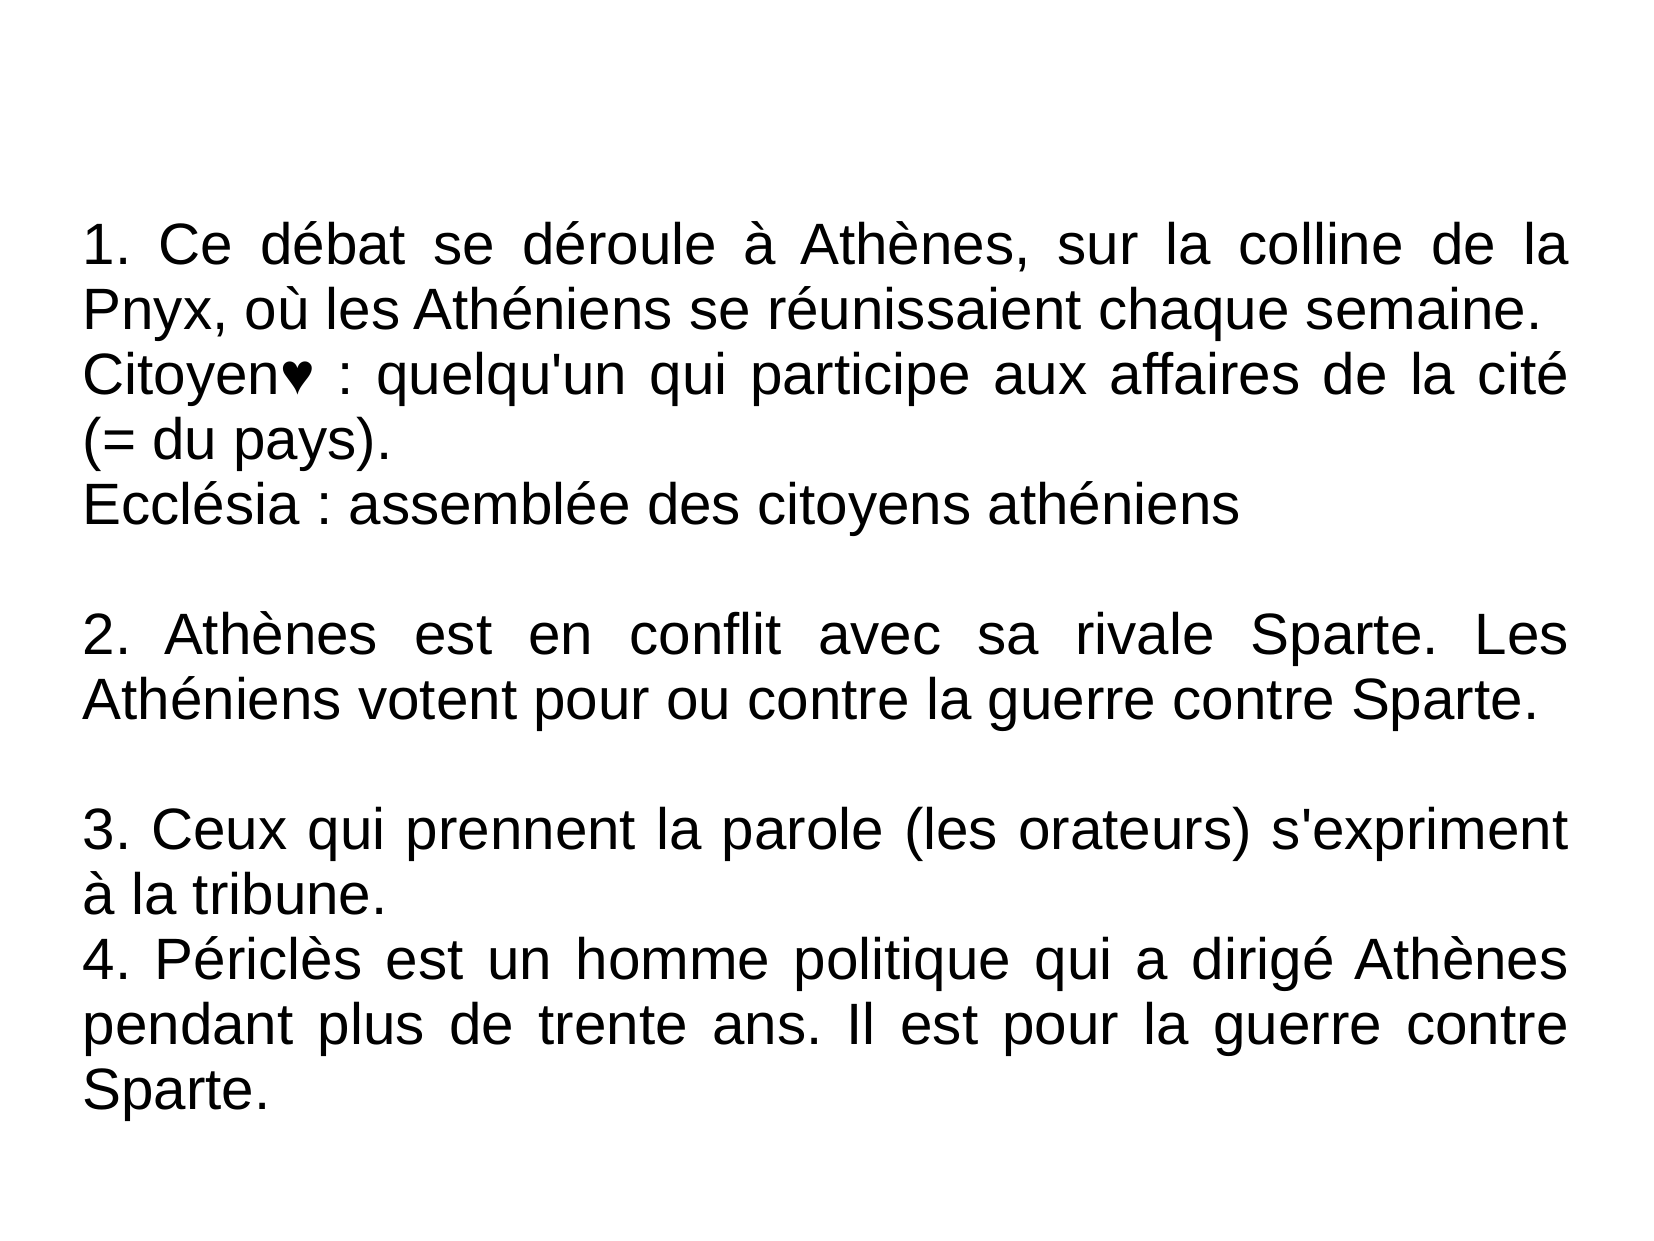

#
1. Ce débat se déroule à Athènes, sur la colline de la Pnyx, où les Athéniens se réunissaient chaque semaine.
Citoyen♥ : quelqu'un qui participe aux affaires de la cité (= du pays).
Ecclésia : assemblée des citoyens athéniens
2. Athènes est en conflit avec sa rivale Sparte. Les Athéniens votent pour ou contre la guerre contre Sparte.
3. Ceux qui prennent la parole (les orateurs) s'expriment à la tribune.
4. Périclès est un homme politique qui a dirigé Athènes pendant plus de trente ans. Il est pour la guerre contre Sparte.